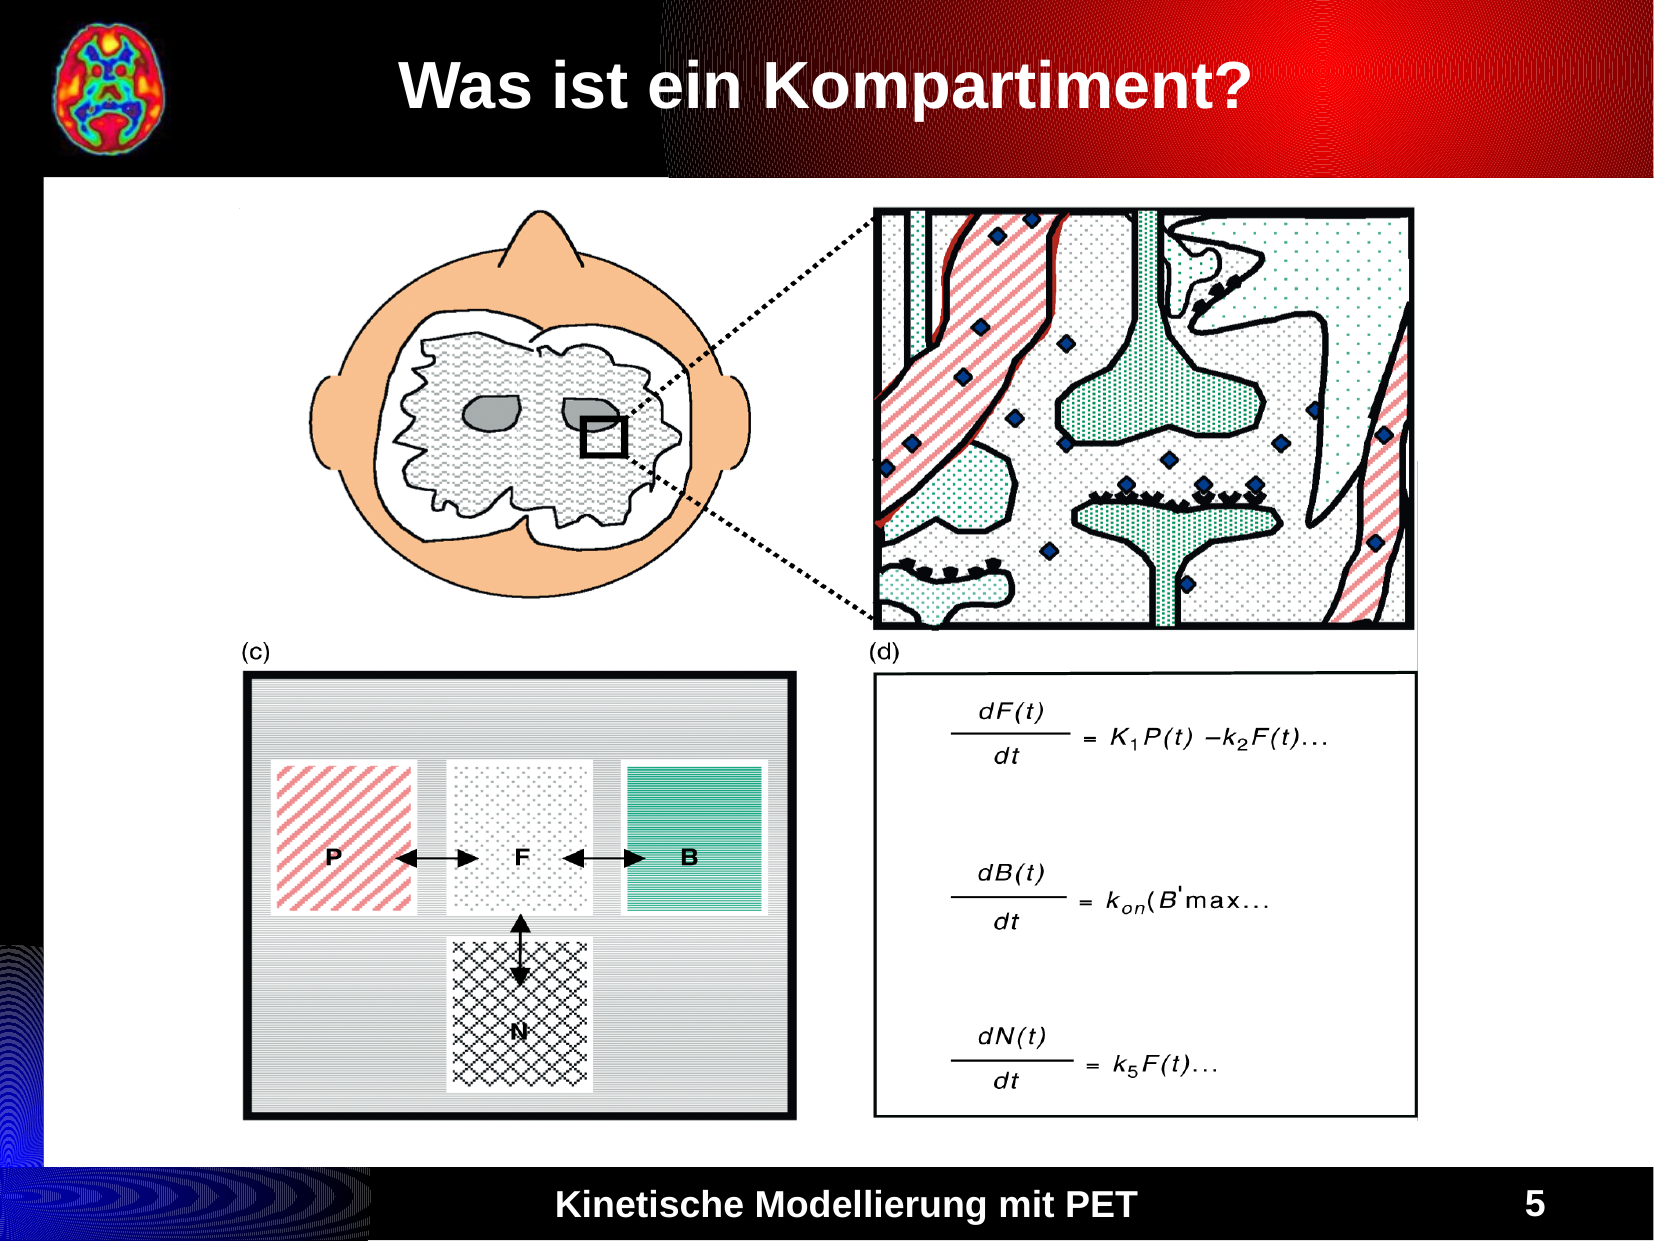

# Was ist ein Kompartiment?
Kinetische Modellierung mit PET